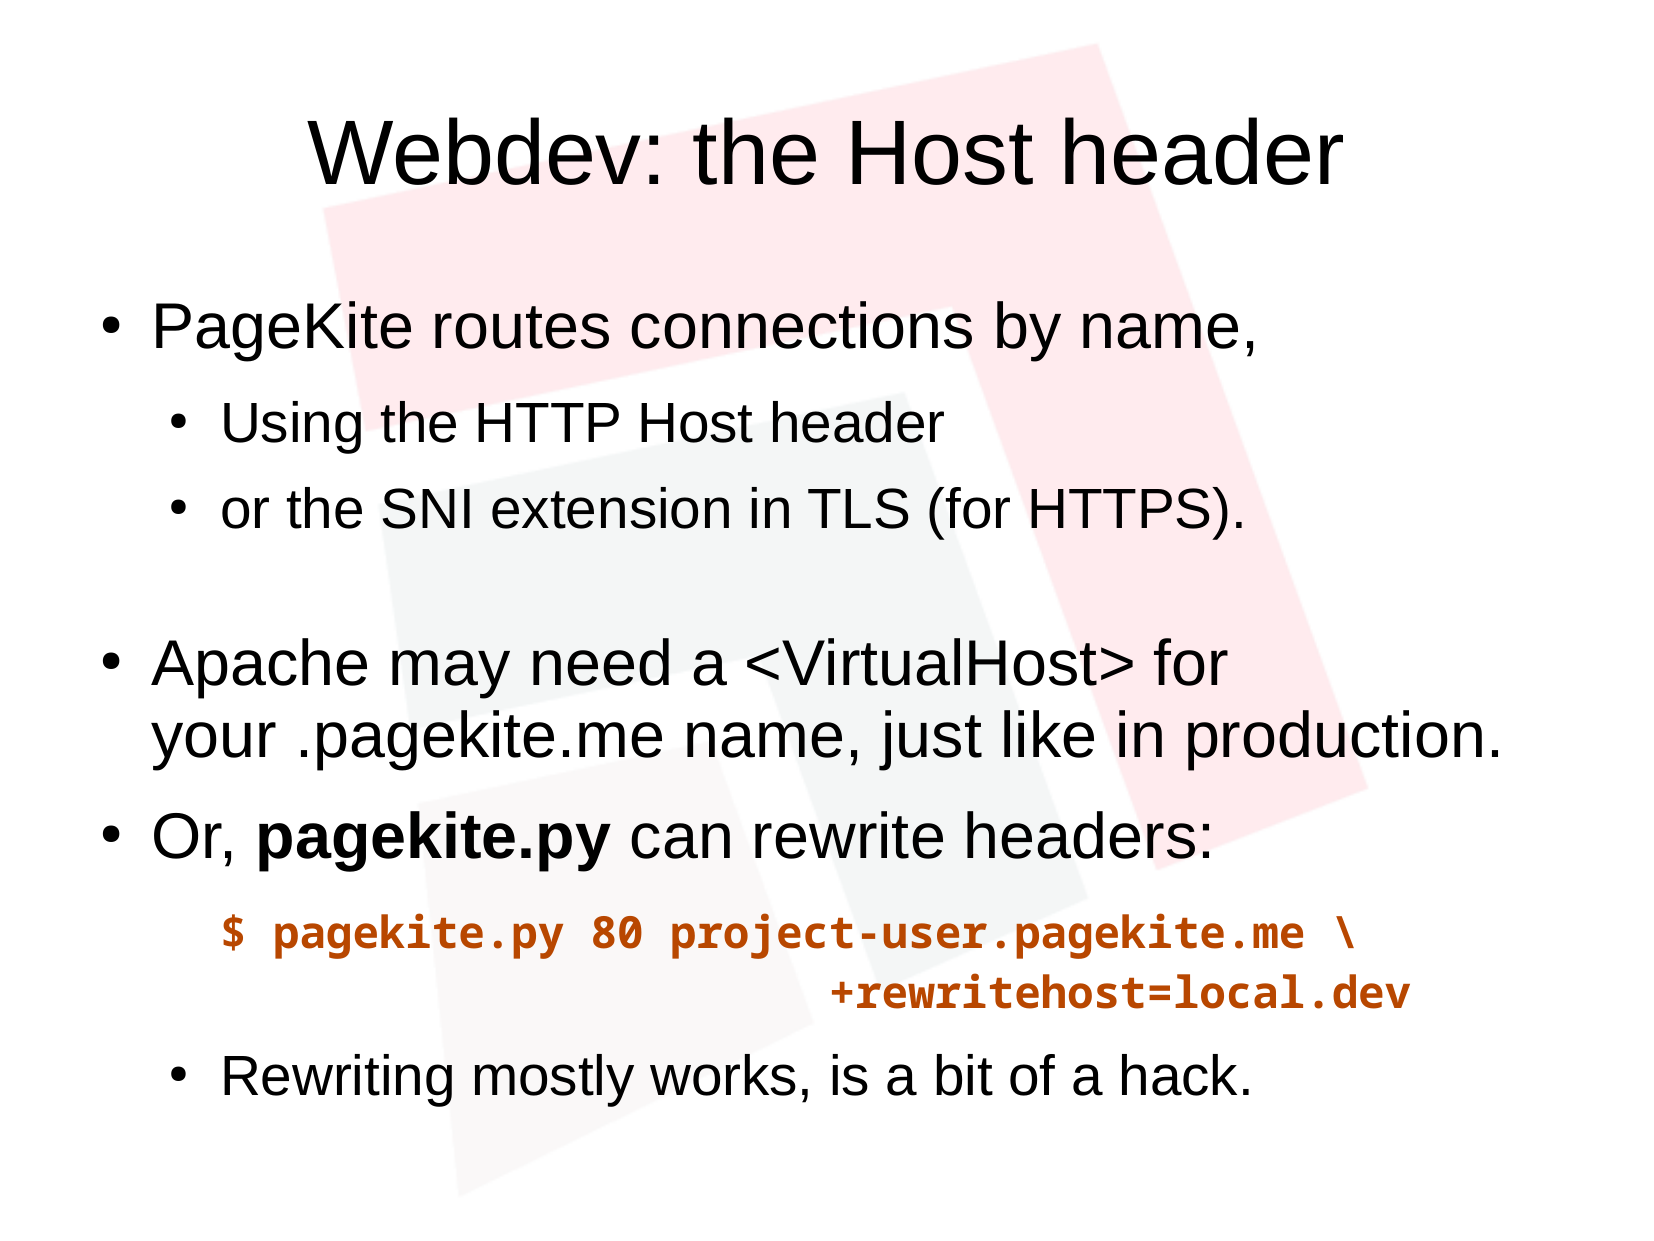

# Webdev: the Host header
PageKite routes connections by name,
Using the HTTP Host header
or the SNI extension in TLS (for HTTPS).
Apache may need a <VirtualHost> for your .pagekite.me name, just like in production.
Or, pagekite.py can rewrite headers:
$ pagekite.py 80 project-user.pagekite.me \
 +rewritehost=local.dev
Rewriting mostly works, is a bit of a hack.